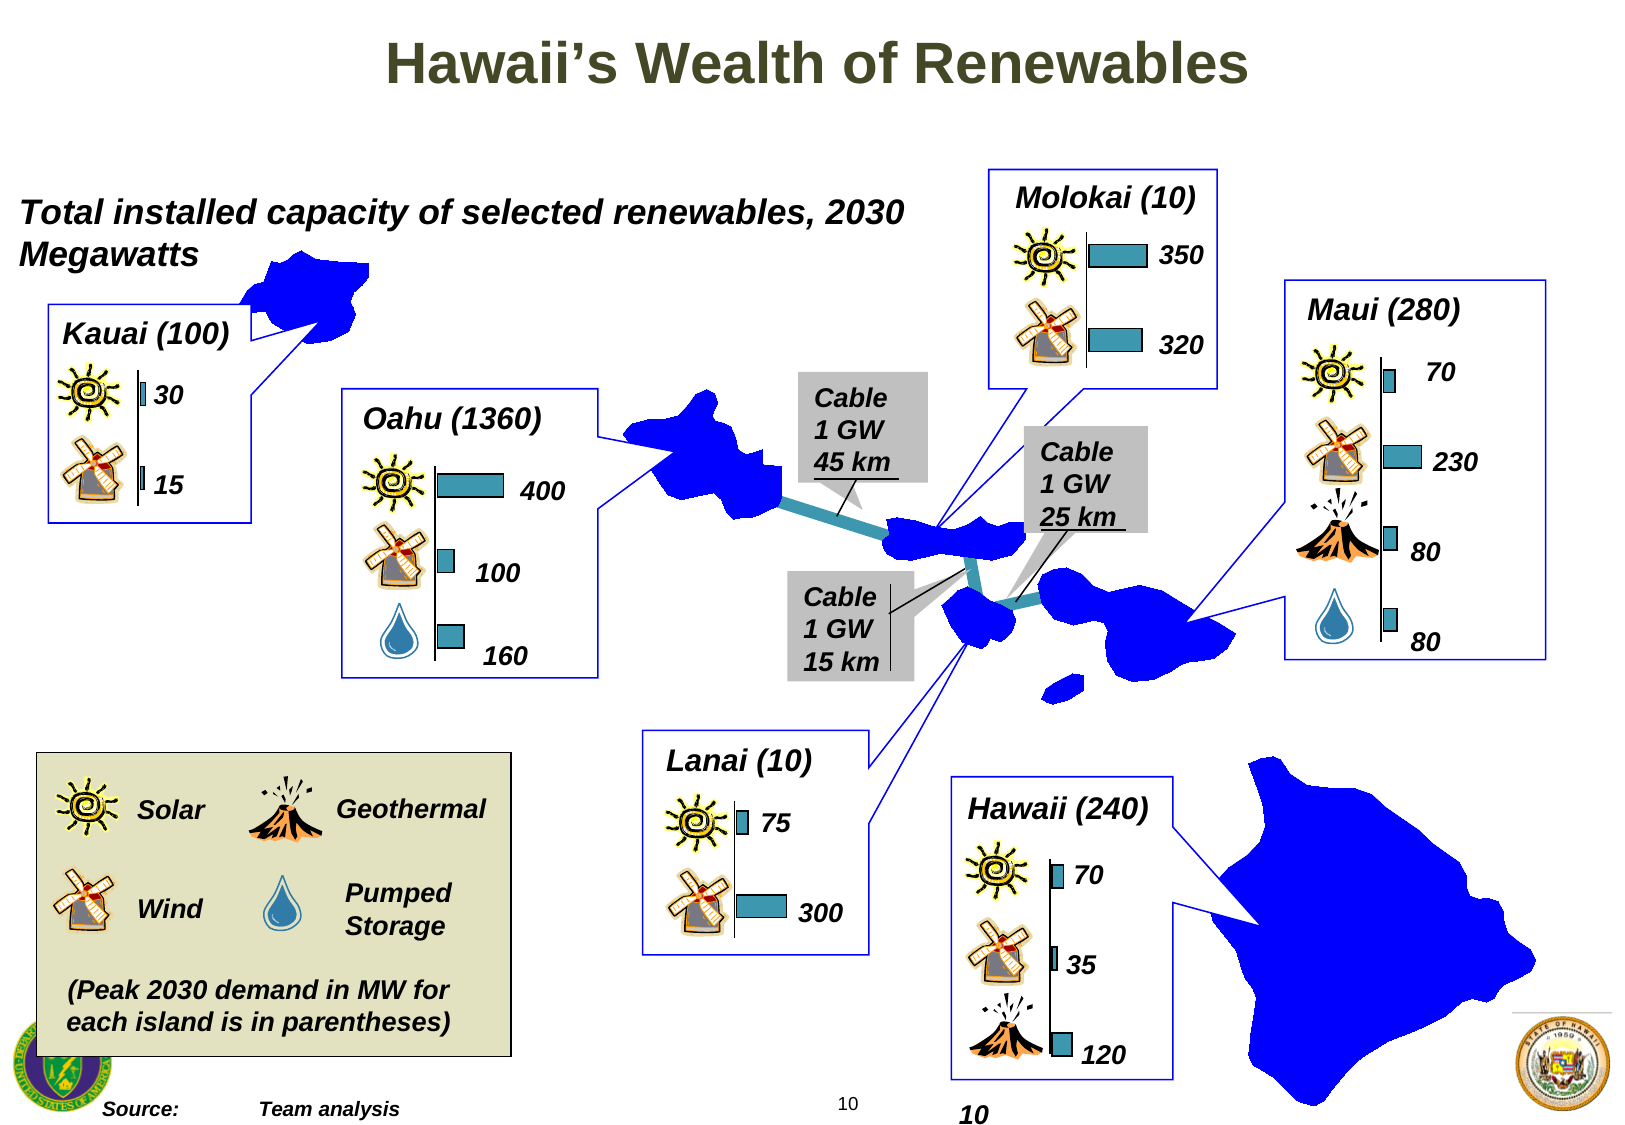

Hawaii’s Wealth of Renewables
Molokai (10)
Total installed capacity of selected renewables, 2030
Megawatts
 350
 320
Maui (280)
Kauai (100)
 70
 230
 80
 80
Cable
1 GW
45 km
 30
 15
Oahu (1360)
Cable
1 GW
25 km
 400
 100
 160
Cable
1 GW
15 km
Lanai (10)
Hawaii (240)
Geothermal
Solar
 75
 300
 70
 35
 120
Pumped Storage
Wind
(Peak 2030 demand in MW for each island is in parentheses)
	Source:	Team analysis
8